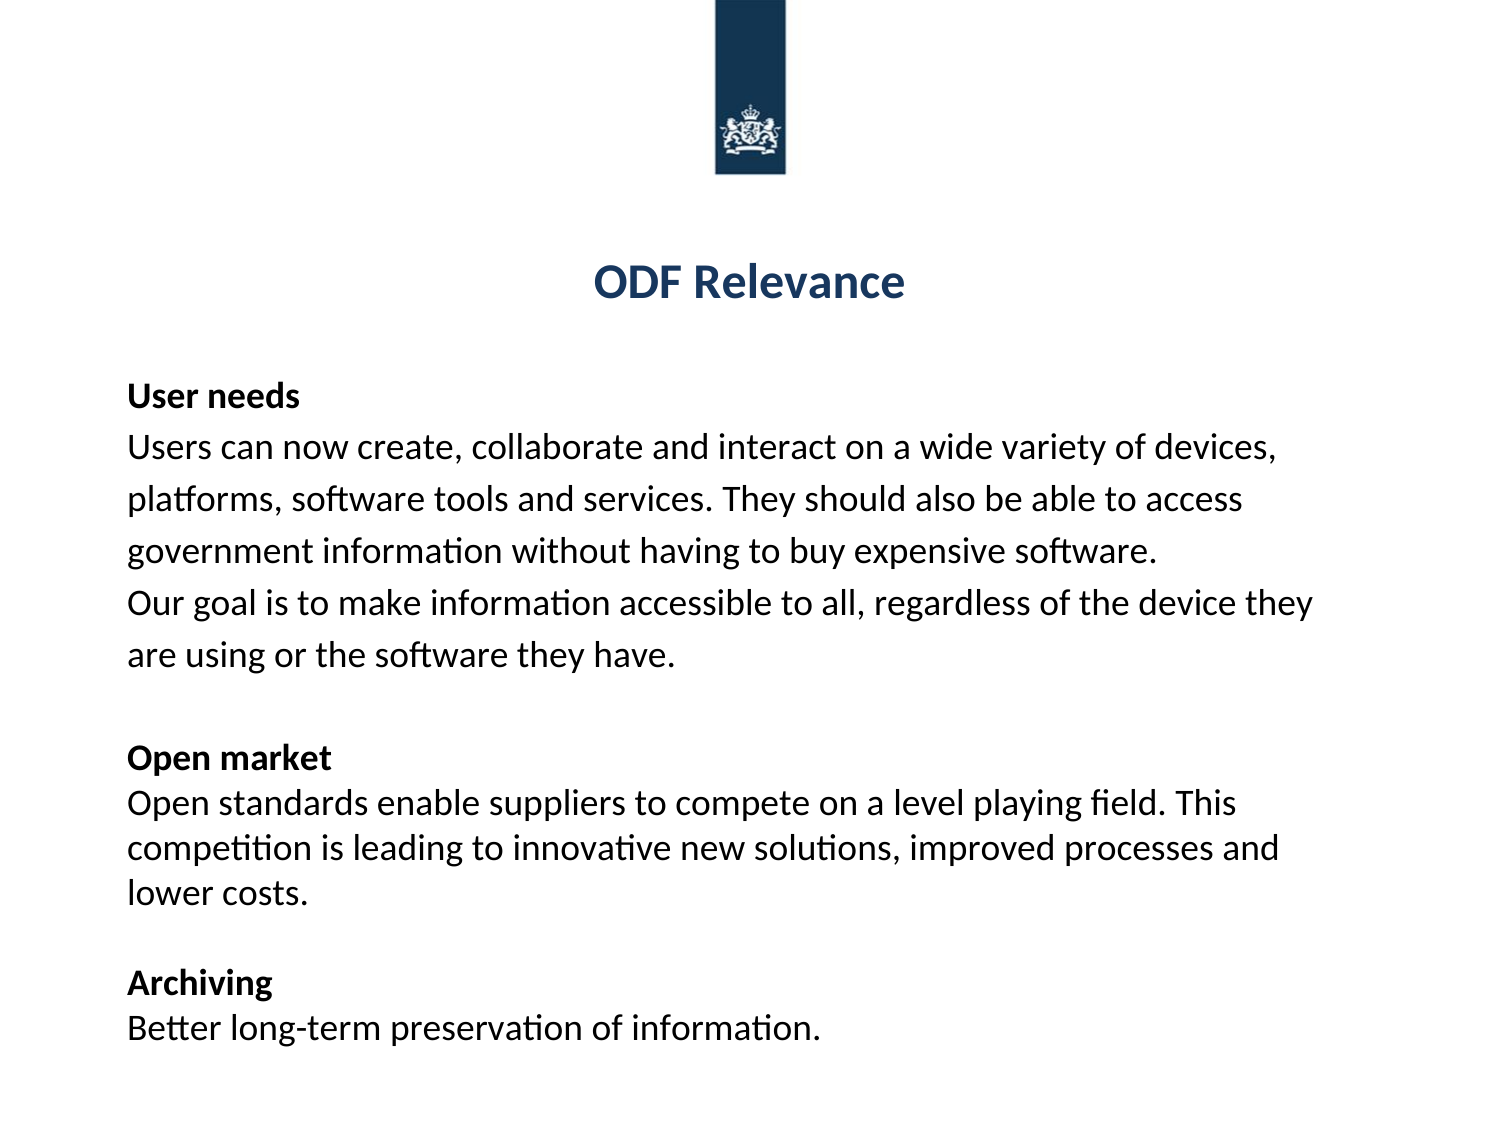

ODF Relevance
User needs
Users can now create, collaborate and interact on a wide variety of devices, platforms, software tools and services. They should also be able to access government information without having to buy expensive software.
Our goal is to make information accessible to all, regardless of the device they are using or the software they have.
Open market
Open standards enable suppliers to compete on a level playing field. This competition is leading to innovative new solutions, improved processes and lower costs.
Archiving
Better long-term preservation of information.